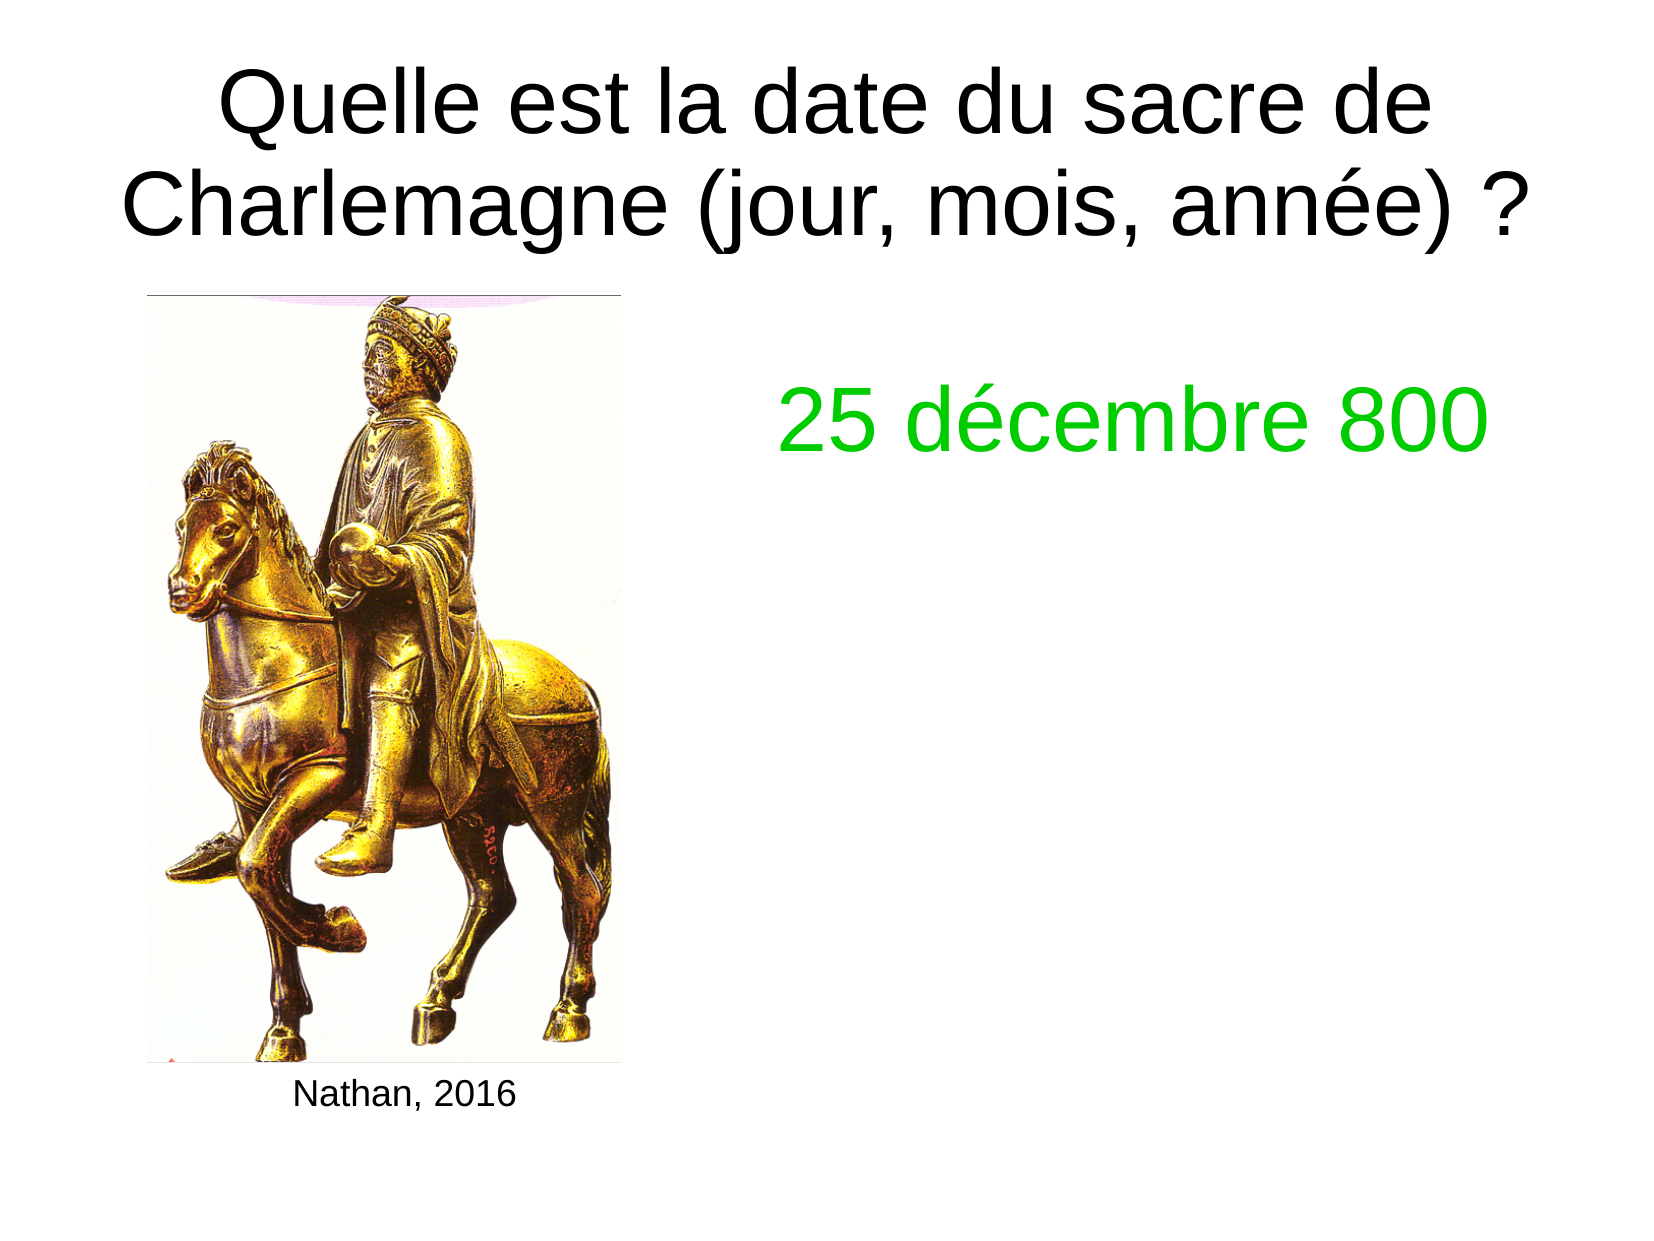

# Quelle est la date du sacre de Charlemagne (jour, mois, année) ?
25 décembre 800
Nathan, 2016